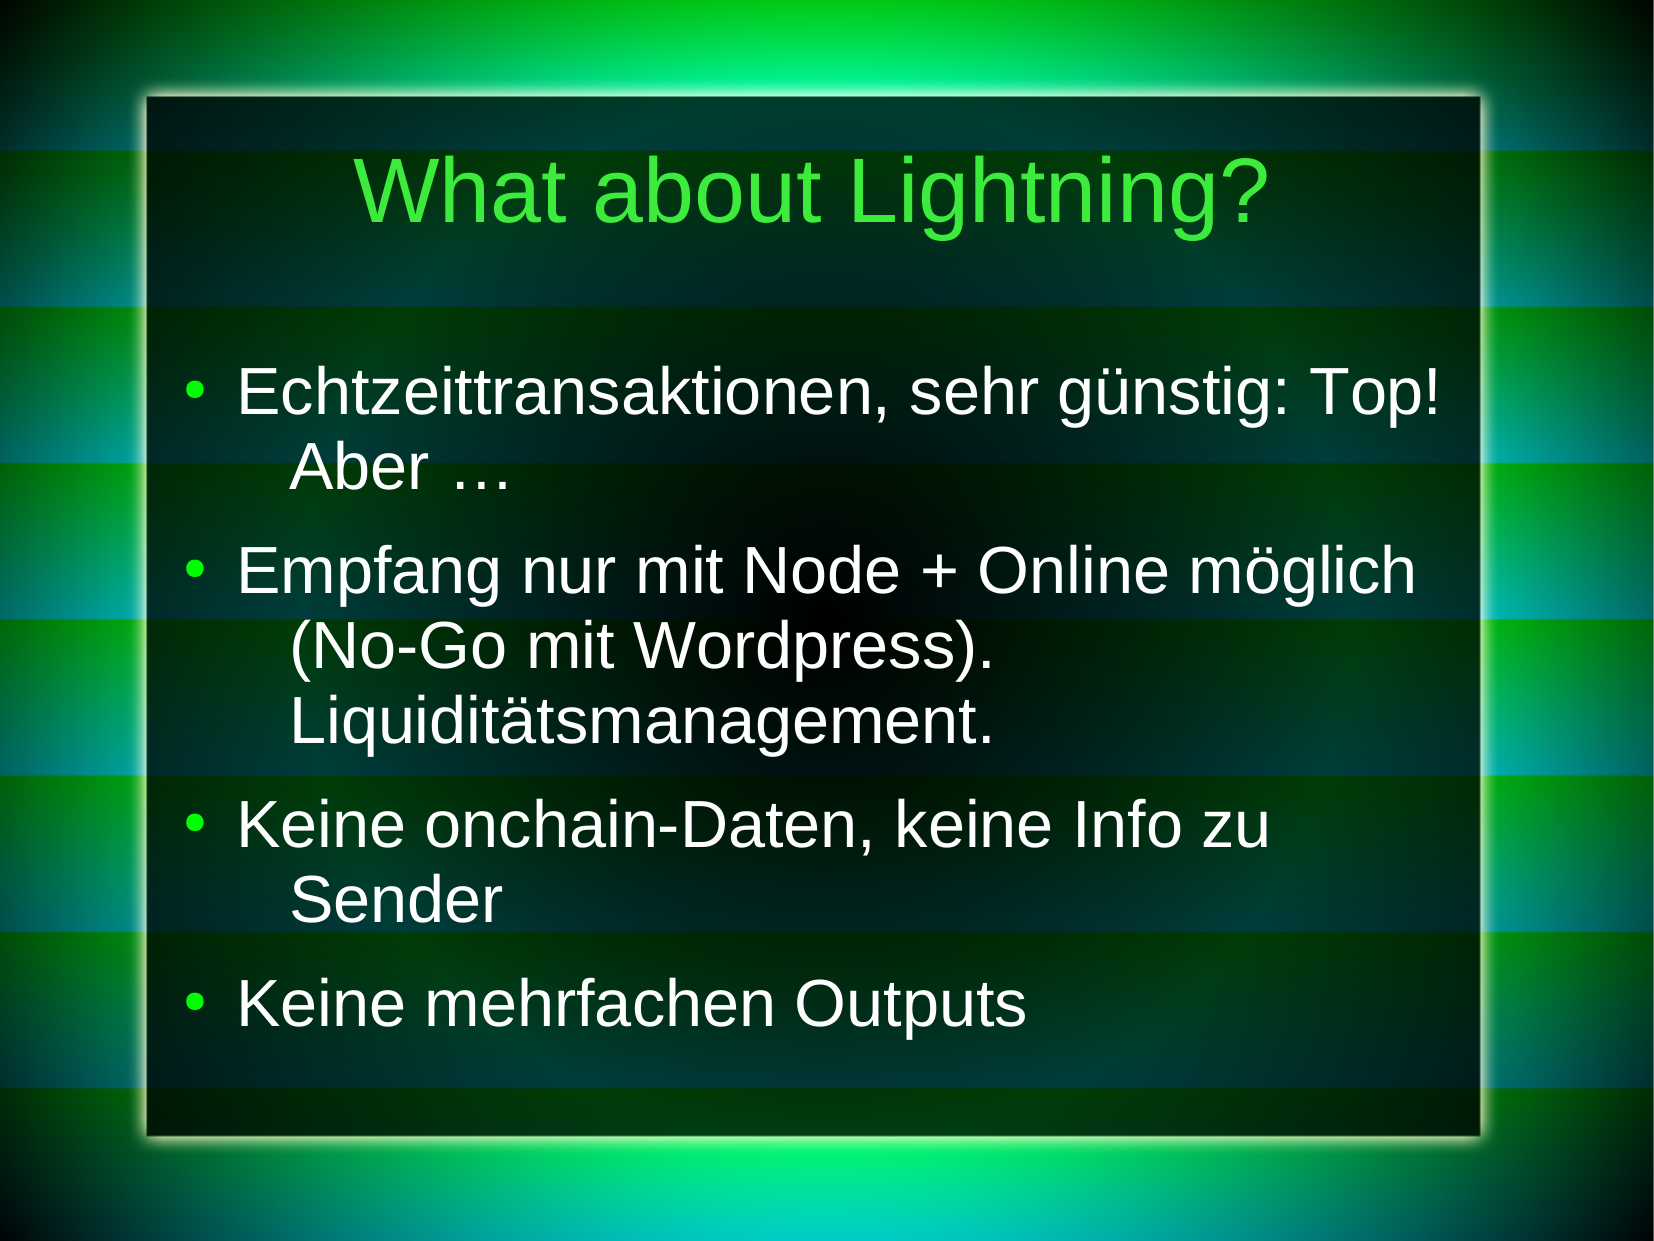

# What about Lightning?
Echtzeittransaktionen, sehr günstig: Top! Aber …
Empfang nur mit Node + Online möglich (No-Go mit Wordpress). Liquiditätsmanagement.
Keine onchain-Daten, keine Info zu Sender
Keine mehrfachen Outputs